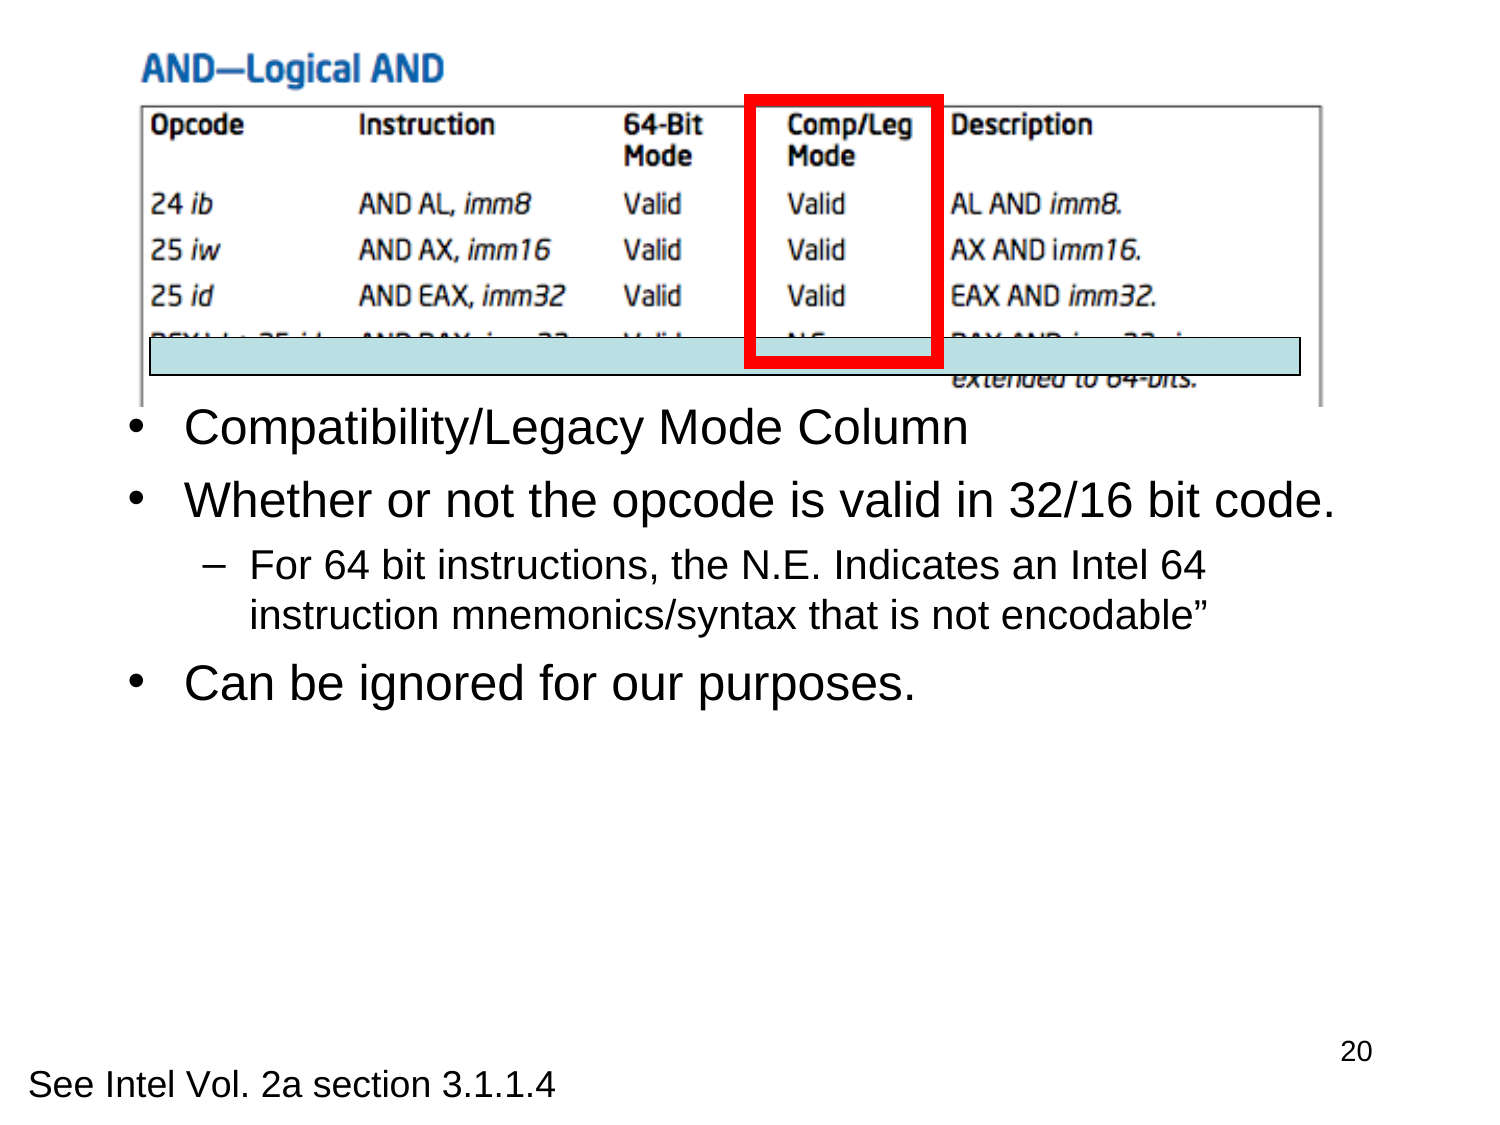

# Compatibility/Legacy Mode Column
Opcode Column
Compatibility/Legacy Mode Column
Whether or not the opcode is valid in 32/16 bit code.
For 64 bit instructions, the N.E. Indicates an Intel 64 instruction mnemonics/syntax that is not encodable”
Can be ignored for our purposes.
See Intel Vol. 2a section 3.1.1.4